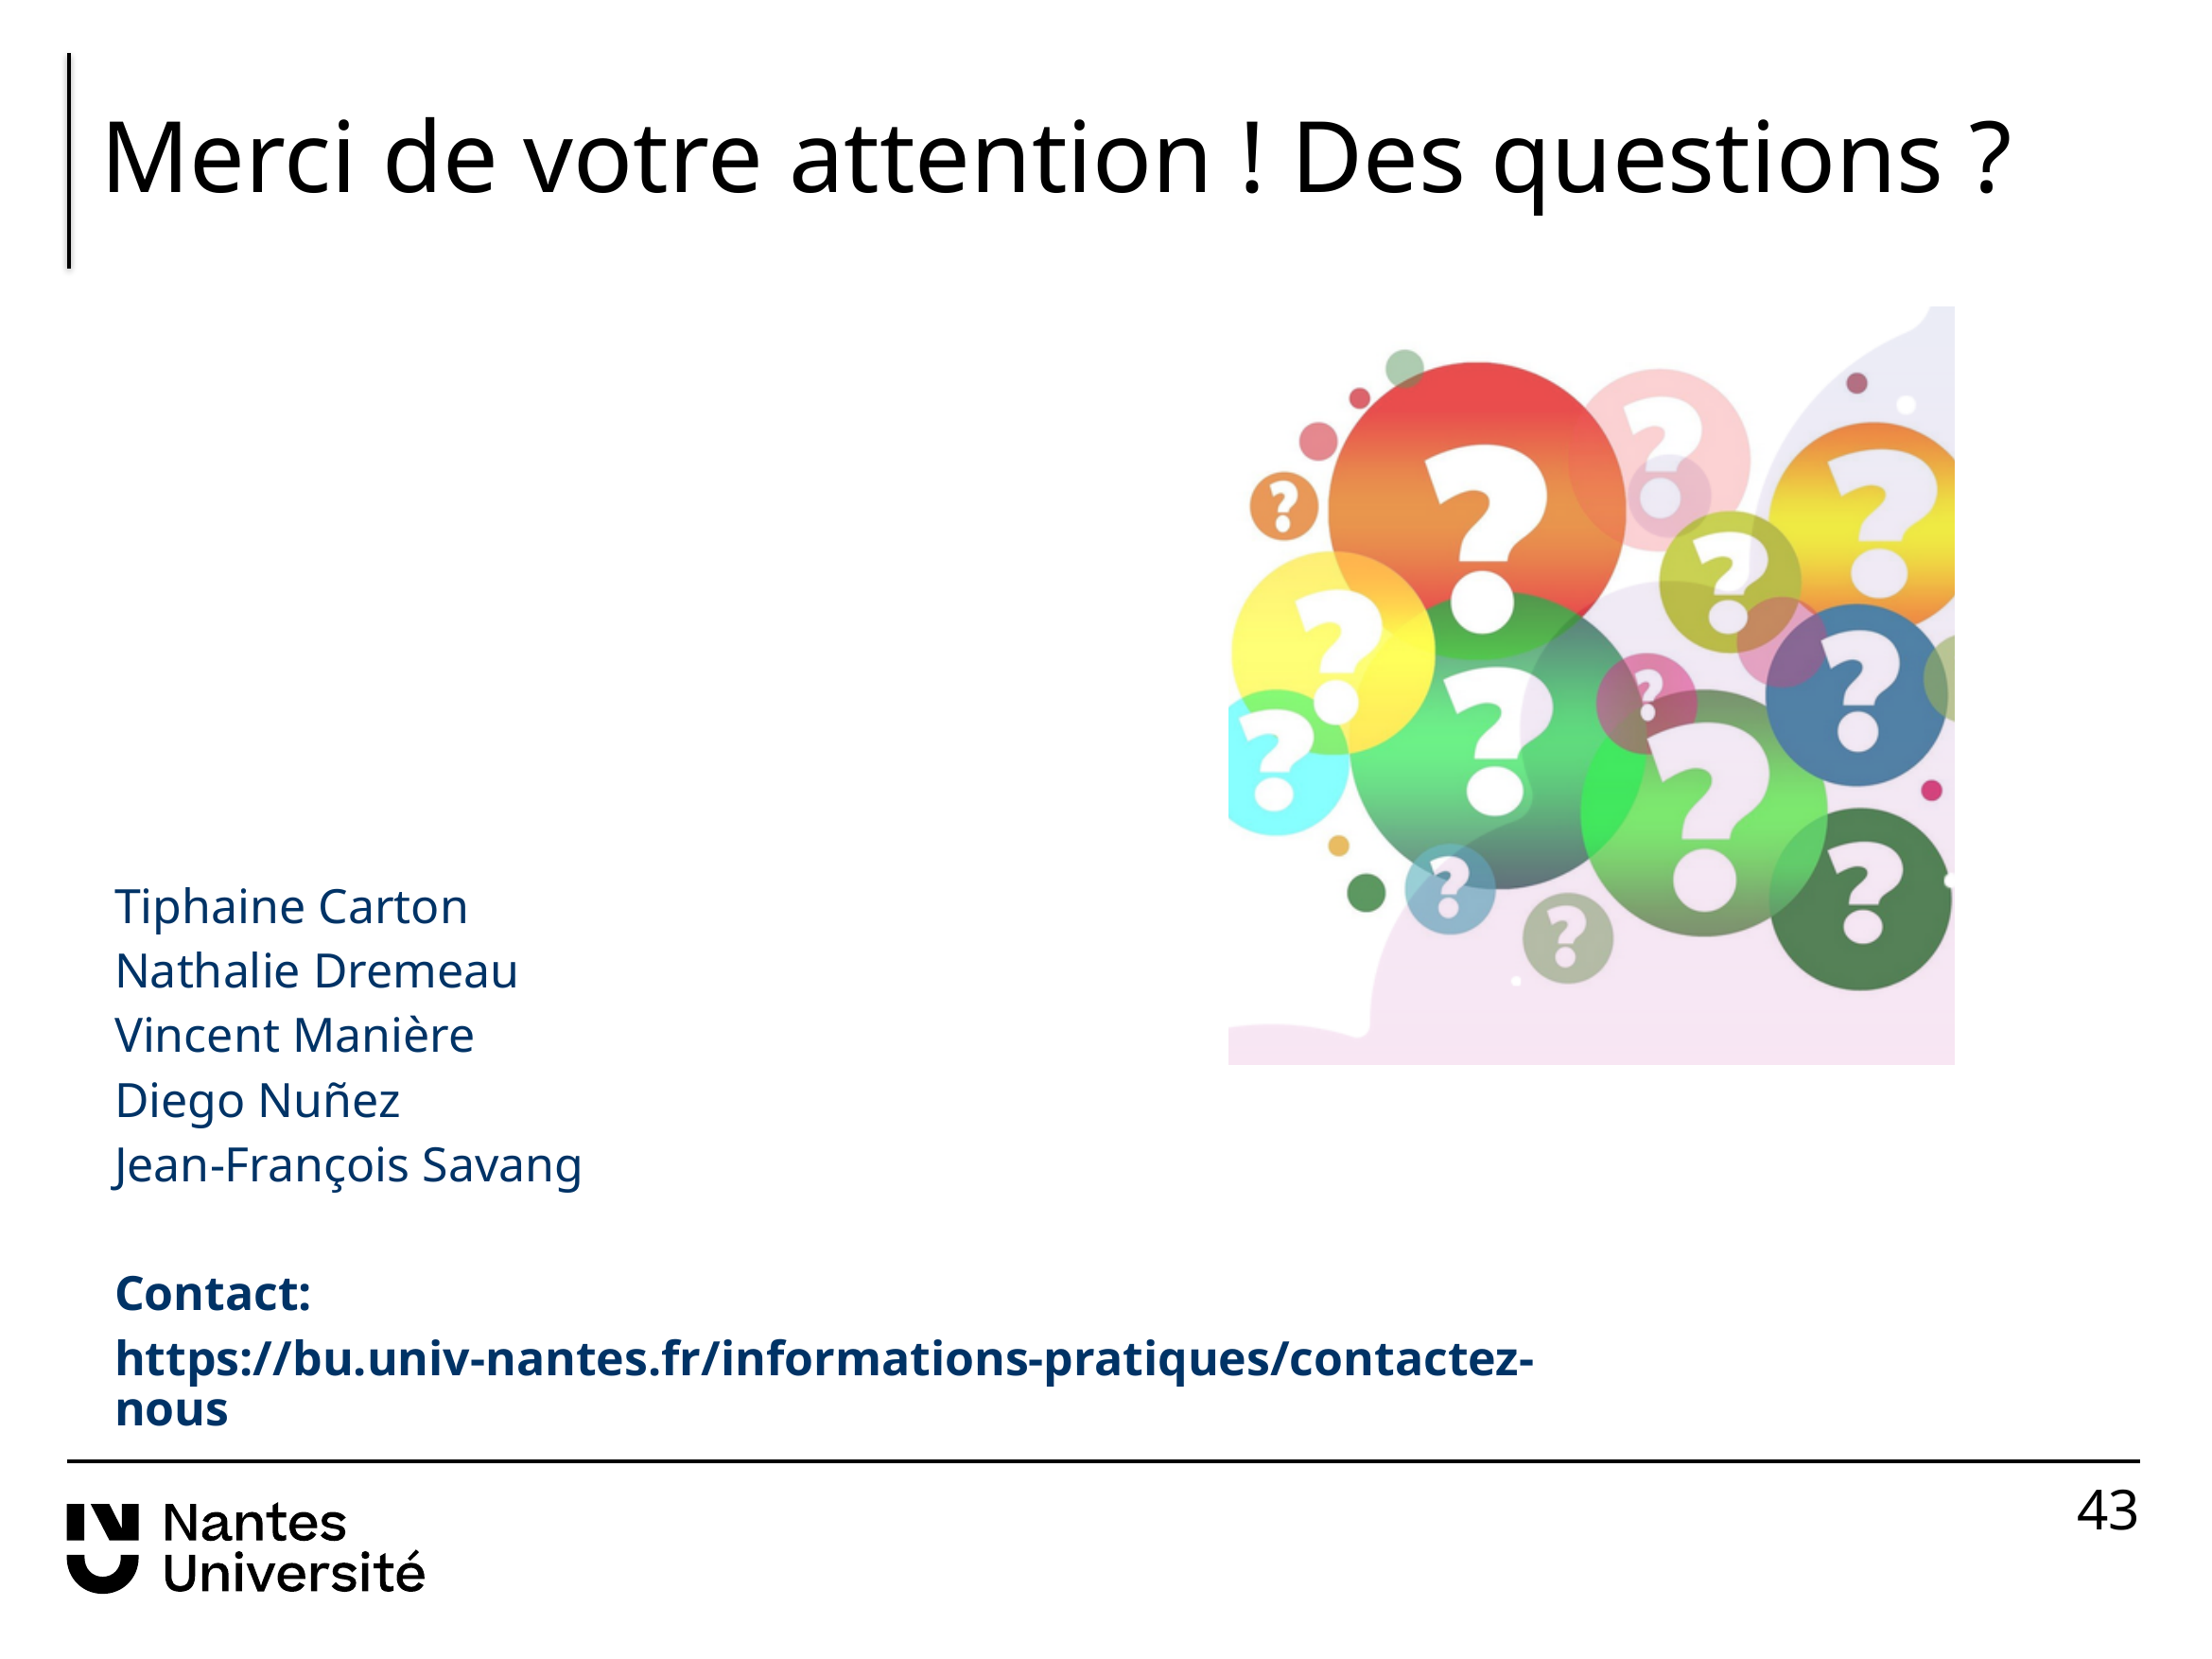

# Merci de votre attention ! Des questions ?
Tiphaine Carton
Nathalie Dremeau
Vincent Manière
Diego Nuñez
Jean-François Savang
Contact:
https://bu.univ-nantes.fr/informations-pratiques/contactez-nous